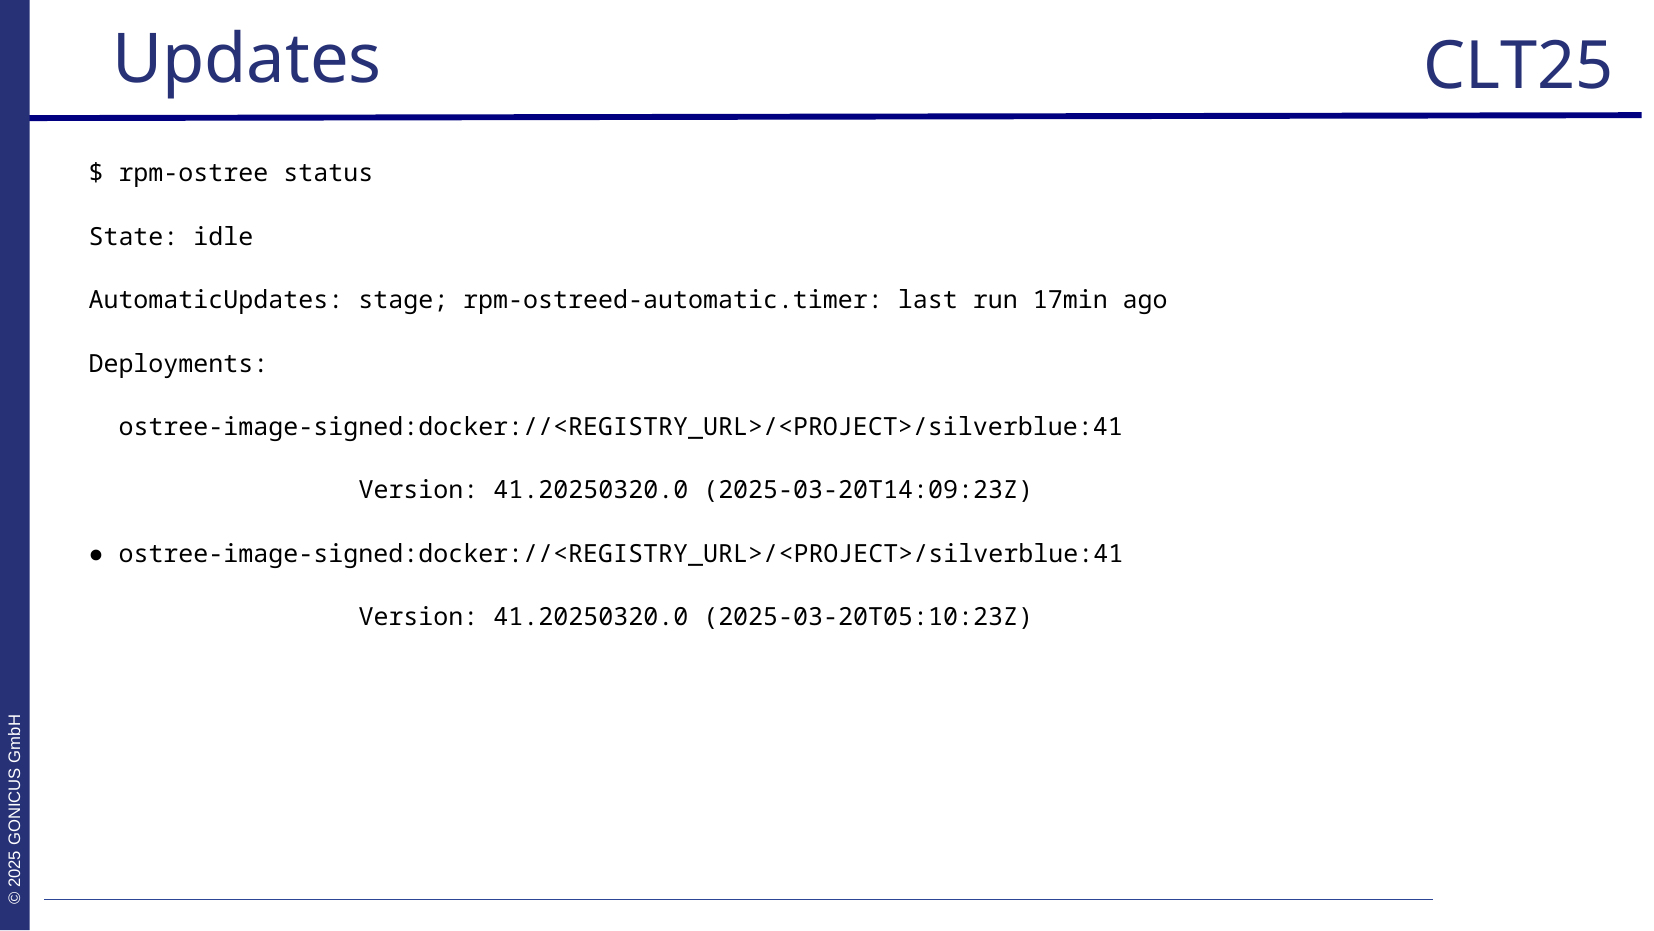

# Updates
$ rpm-ostree status
State: idle
AutomaticUpdates: stage; rpm-ostreed-automatic.timer: last run 17min ago
Deployments:
 ostree-image-signed:docker://<REGISTRY_URL>/<PROJECT>/silverblue:41
 Version: 41.20250320.0 (2025-03-20T14:09:23Z)
● ostree-image-signed:docker://<REGISTRY_URL>/<PROJECT>/silverblue:41
 Version: 41.20250320.0 (2025-03-20T05:10:23Z)